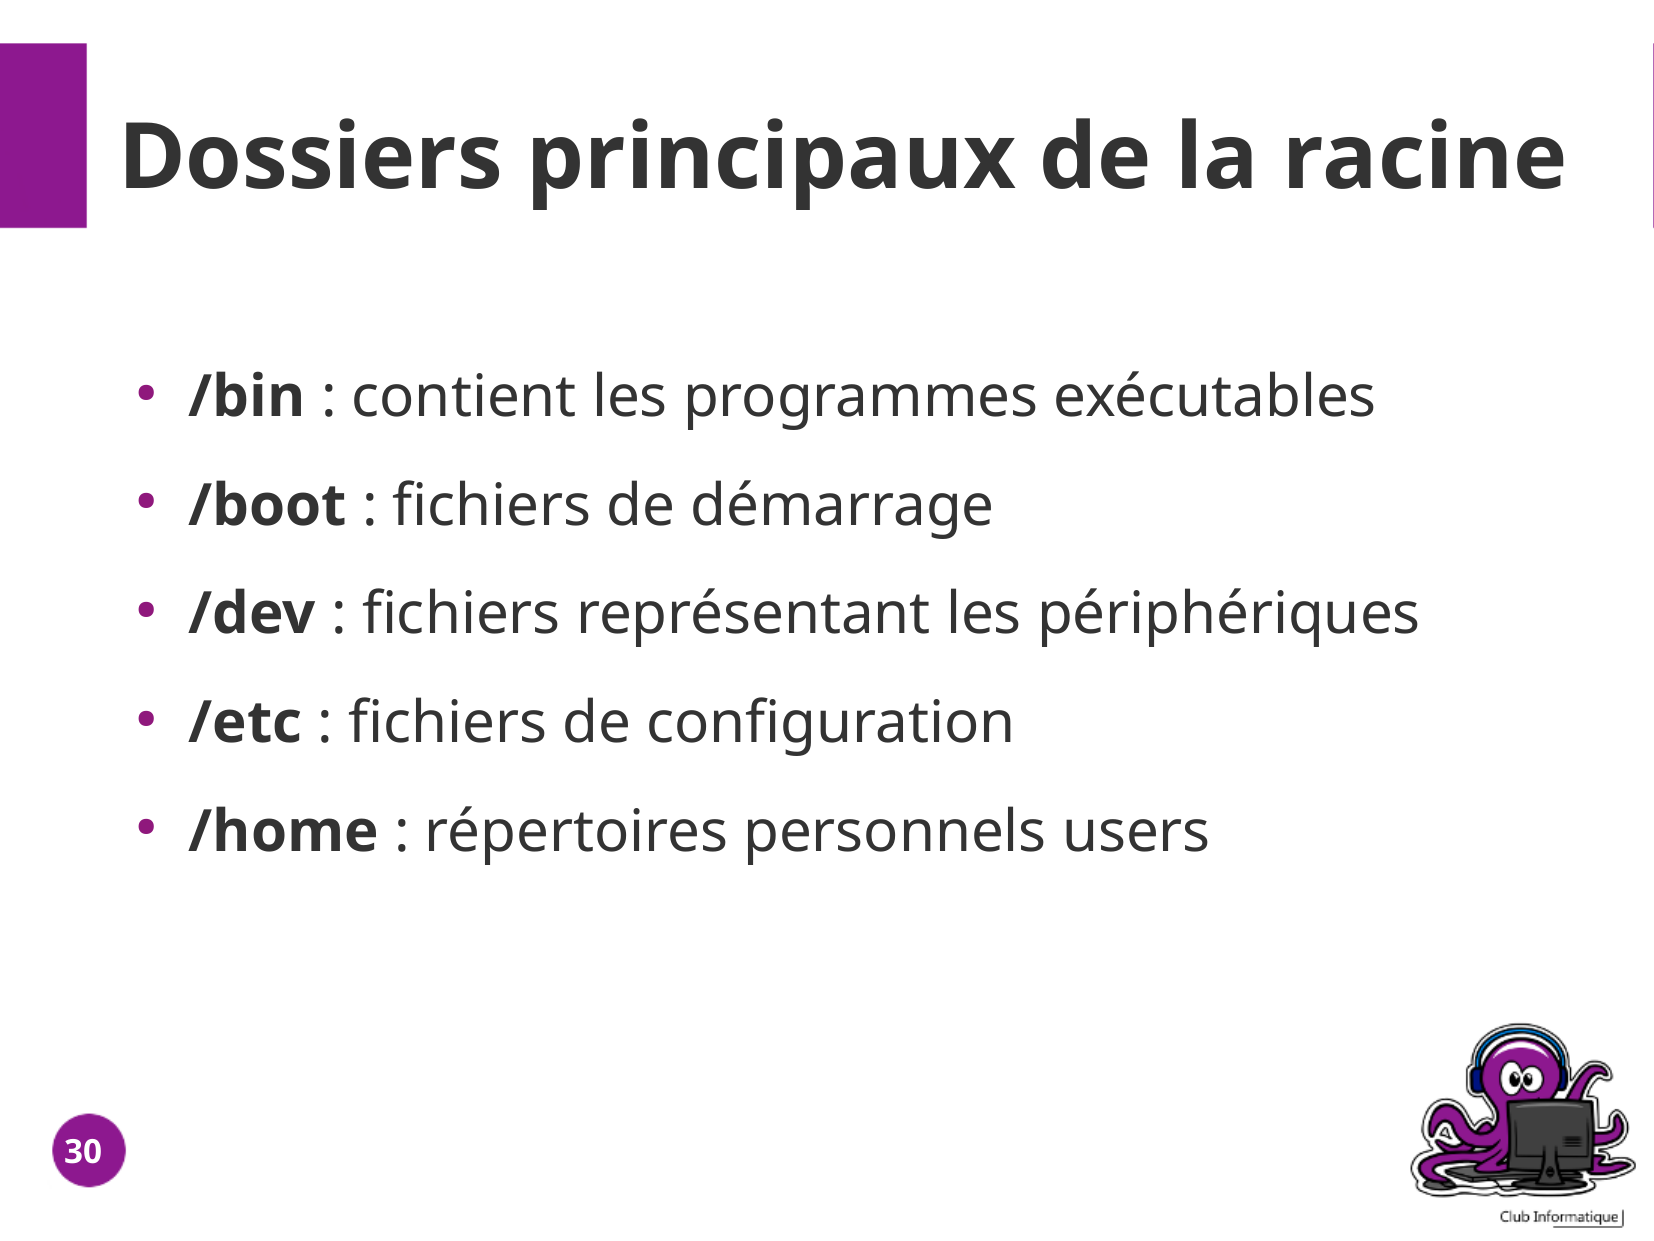

# Dossiers principaux de la racine
/bin : contient les programmes exécutables
/boot : fichiers de démarrage
/dev : fichiers représentant les périphériques
/etc : fichiers de configuration
/home : répertoires personnels users
30